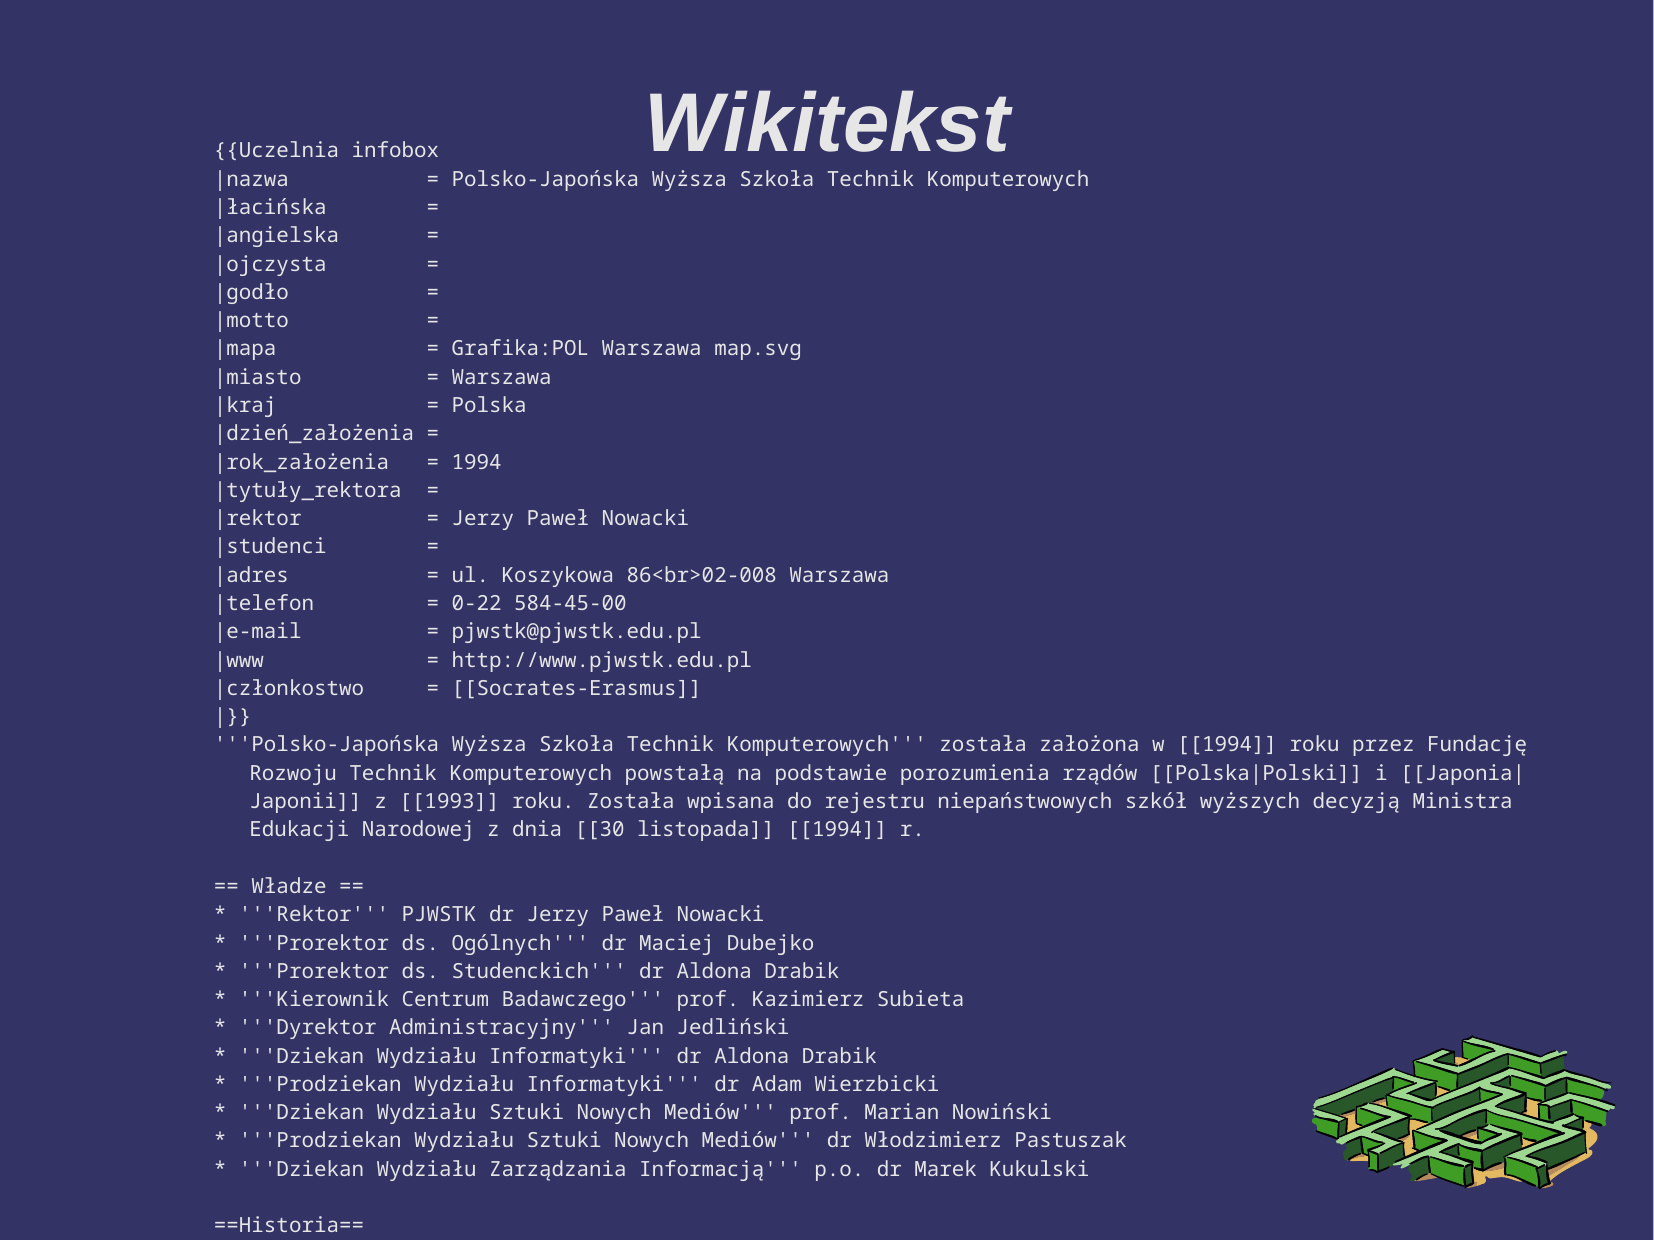

# Wikitekst
{{Uczelnia infobox
|nazwa = Polsko-Japońska Wyższa Szkoła Technik Komputerowych
|łacińska =
|angielska =
|ojczysta =
|godło =
|motto =
|mapa = Grafika:POL Warszawa map.svg
|miasto = Warszawa
|kraj = Polska
|dzień_założenia =
|rok_założenia = 1994
|tytuły_rektora =
|rektor = Jerzy Paweł Nowacki
|studenci =
|adres = ul. Koszykowa 86<br>02-008 Warszawa
|telefon = 0-22 584-45-00
|e-mail = pjwstk@pjwstk.edu.pl
|www = http://www.pjwstk.edu.pl
|członkostwo = [[Socrates-Erasmus]]
|}}
'''Polsko-Japońska Wyższa Szkoła Technik Komputerowych''' została założona w [[1994]] roku przez Fundację Rozwoju Technik Komputerowych powstałą na podstawie porozumienia rządów [[Polska|Polski]] i [[Japonia|Japonii]] z [[1993]] roku. Została wpisana do rejestru niepaństwowych szkół wyższych decyzją Ministra Edukacji Narodowej z dnia [[30 listopada]] [[1994]] r.
== Władze ==
* '''Rektor''' PJWSTK dr Jerzy Paweł Nowacki
* '''Prorektor ds. Ogólnych''' dr Maciej Dubejko
* '''Prorektor ds. Studenckich''' dr Aldona Drabik
* '''Kierownik Centrum Badawczego''' prof. Kazimierz Subieta
* '''Dyrektor Administracyjny''' Jan Jedliński
* '''Dziekan Wydziału Informatyki''' dr Aldona Drabik
* '''Prodziekan Wydziału Informatyki''' dr Adam Wierzbicki
* '''Dziekan Wydziału Sztuki Nowych Mediów''' prof. Marian Nowiński
* '''Prodziekan Wydziału Sztuki Nowych Mediów''' dr Włodzimierz Pastuszak
* '''Dziekan Wydziału Zarządzania Informacją''' p.o. dr Marek Kukulski
==Historia==
.....................................